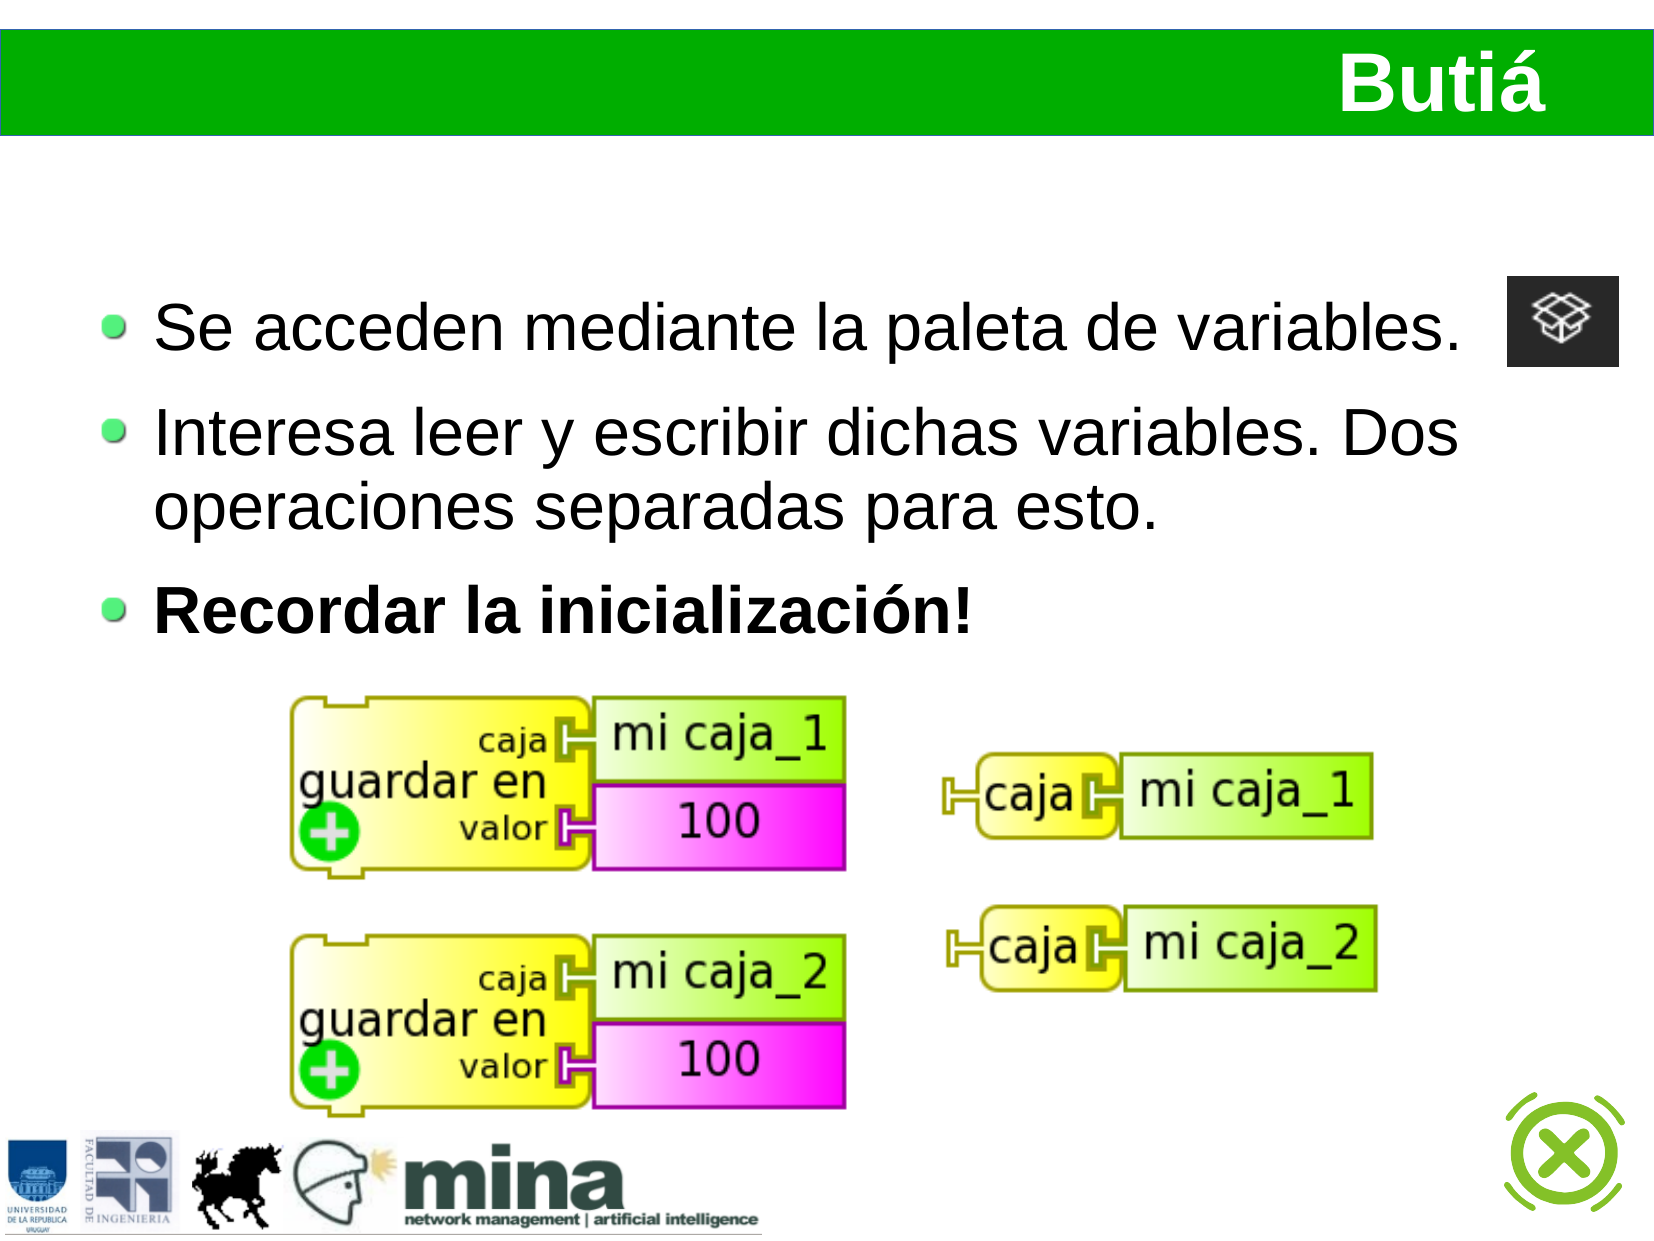

# Se acceden mediante la paleta de variables.
Interesa leer y escribir dichas variables. Dos operaciones separadas para esto.
Recordar la inicialización!